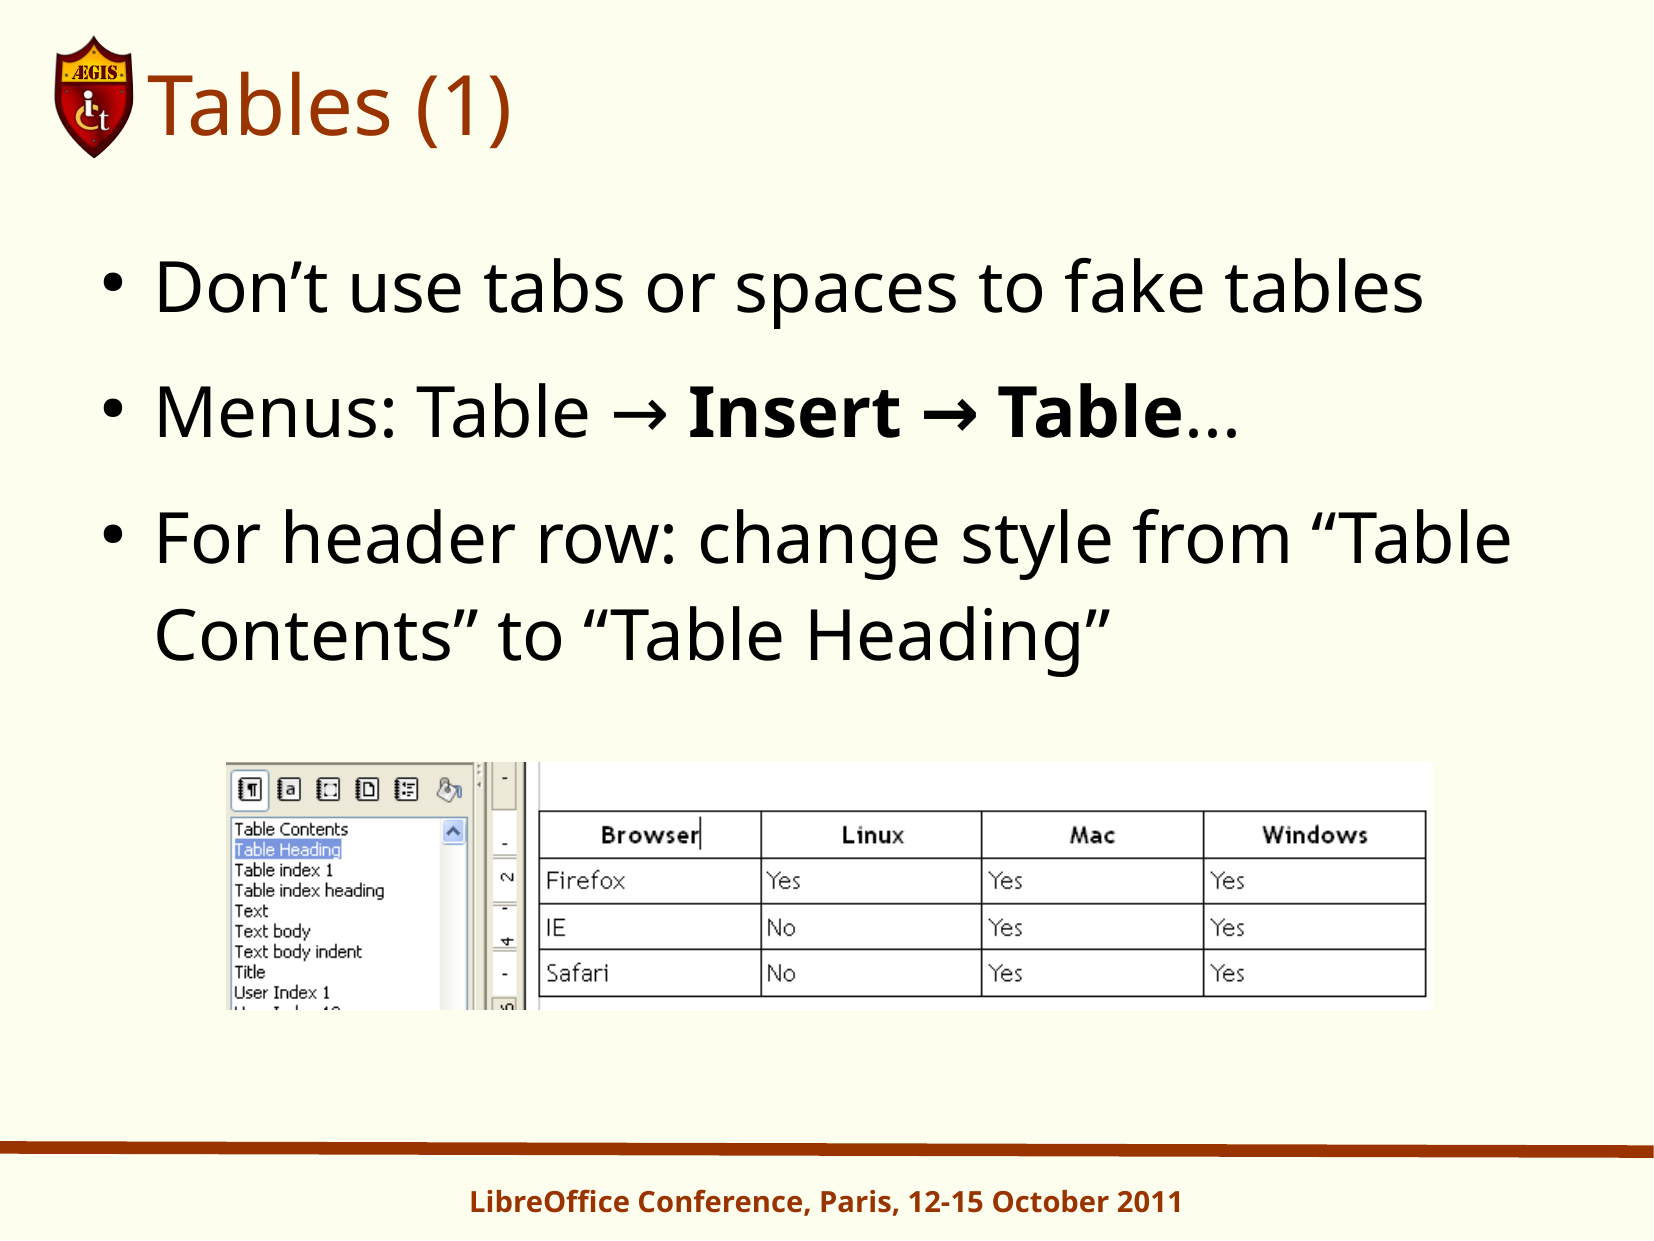

# Tables (1)
Don’t use tabs or spaces to fake tables
Menus: Table → Insert → Table...
For header row: change style from “Table Contents” to “Table Heading”